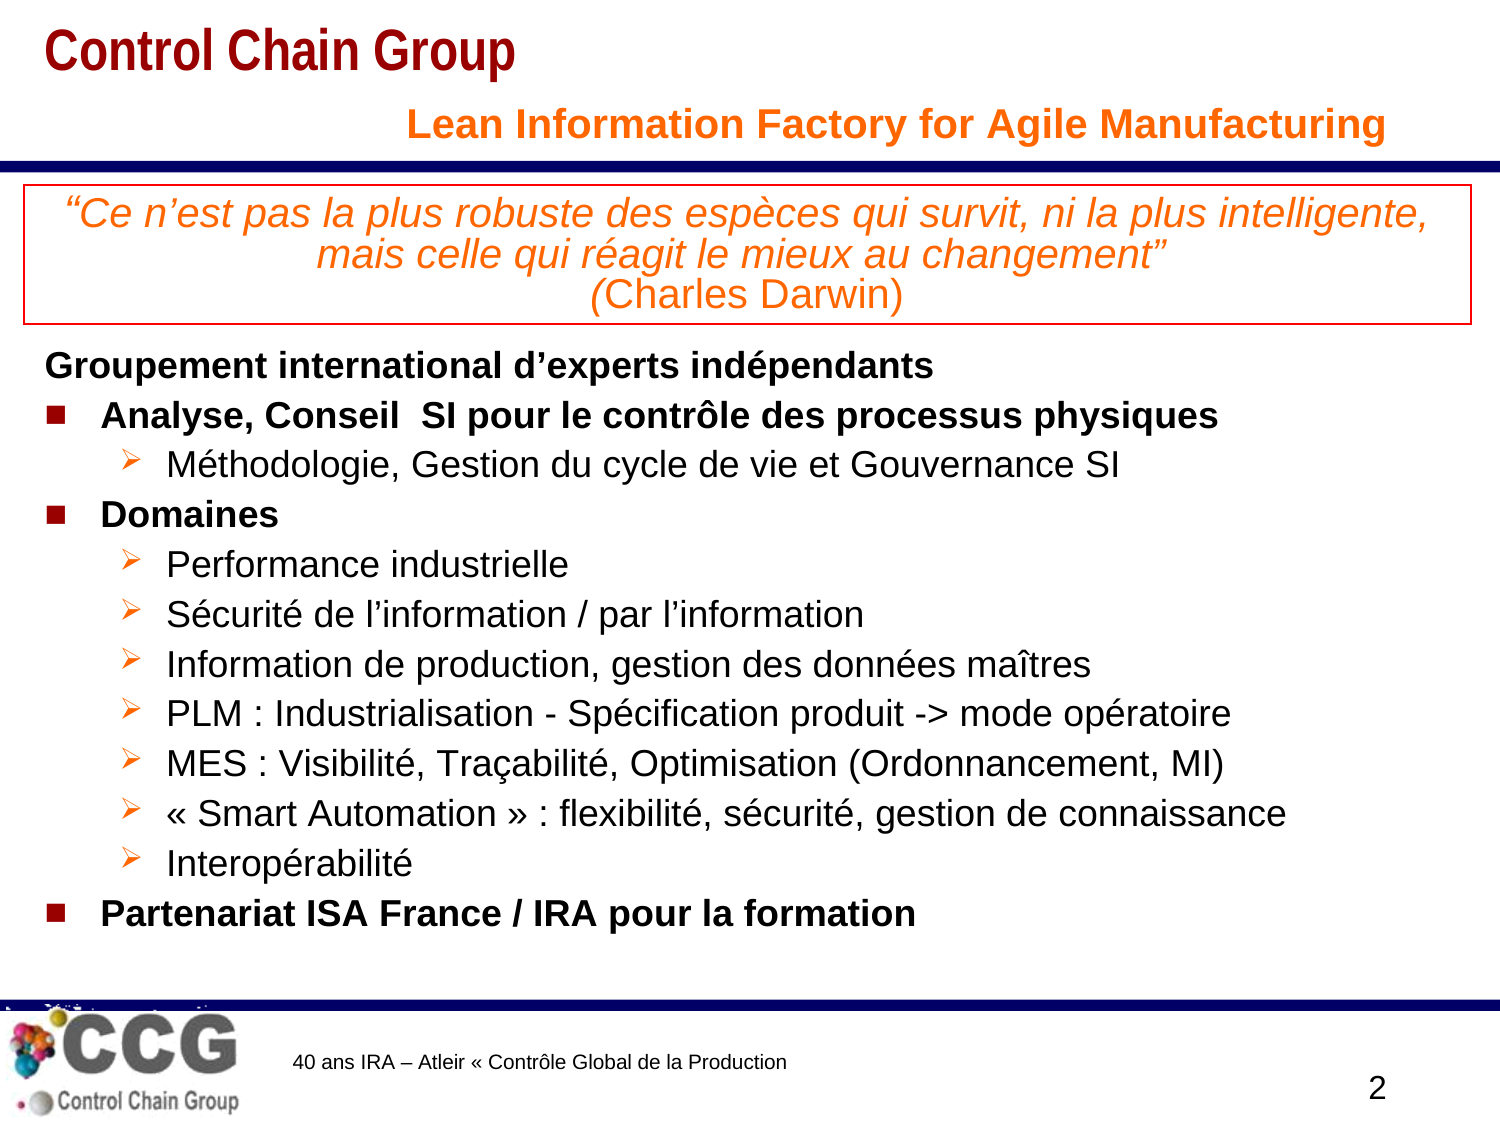

# Control Chain Group
Lean Information Factory for Agile Manufacturing
Groupement international d’experts indépendants
Analyse, Conseil SI pour le contrôle des processus physiques
Méthodologie, Gestion du cycle de vie et Gouvernance SI
Domaines
Performance industrielle
Sécurité de l’information / par l’information
Information de production, gestion des données maîtres
PLM : Industrialisation - Spécification produit -> mode opératoire
MES : Visibilité, Traçabilité, Optimisation (Ordonnancement, MI)‏
« Smart Automation » : flexibilité, sécurité, gestion de connaissance
Interopérabilité
Partenariat ISA France / IRA pour la formation
“Ce n’est pas la plus robuste des espèces qui survit, ni la plus intelligente, mais celle qui réagit le mieux au changement”
(Charles Darwin)‏